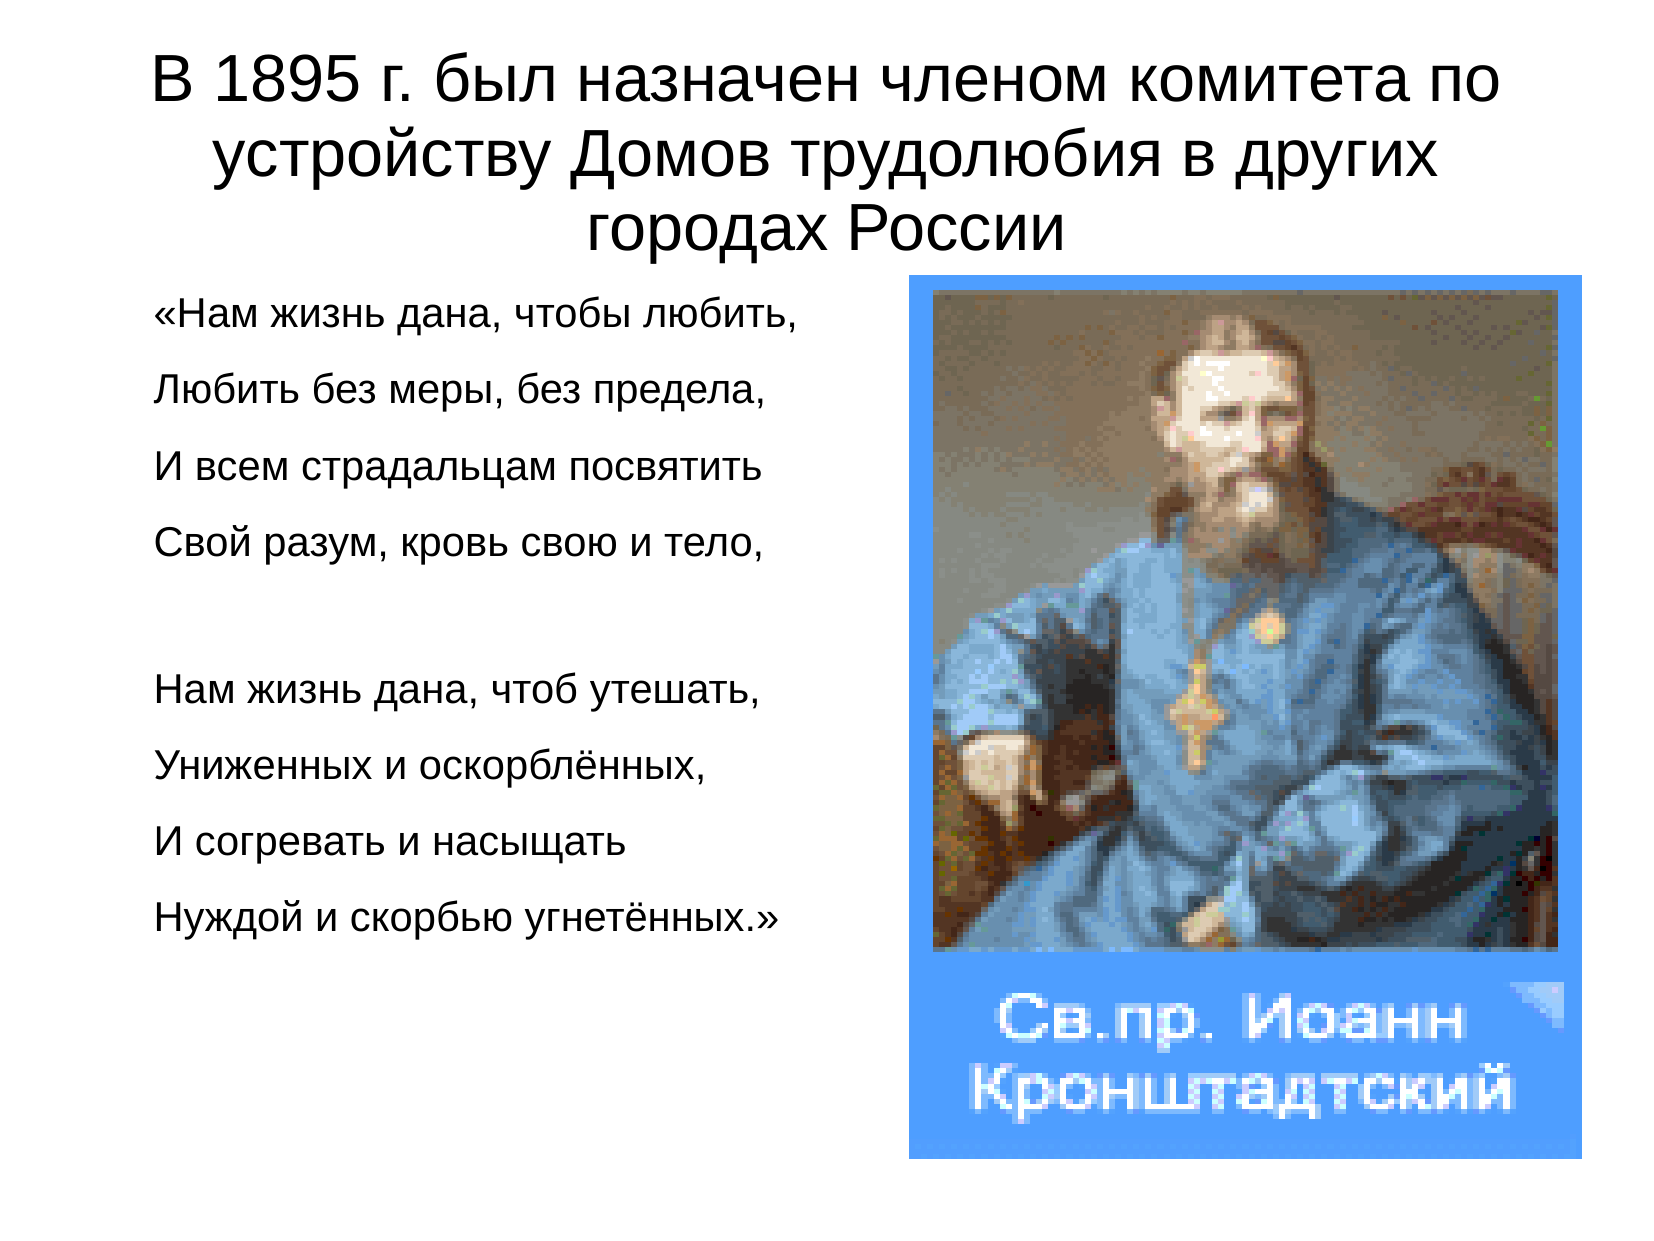

# В 1895 г. был назначен членом комитета по устройству Домов трудолюбия в других городах России
«Нам жизнь дана, чтобы любить,
Любить без меры, без предела,
И всем страдальцам посвятить
Свой разум, кровь свою и тело,
Нам жизнь дана, чтоб утешать,
Униженных и оскорблённых,
И согревать и насыщать
Нуждой и скорбью угнетённых.»